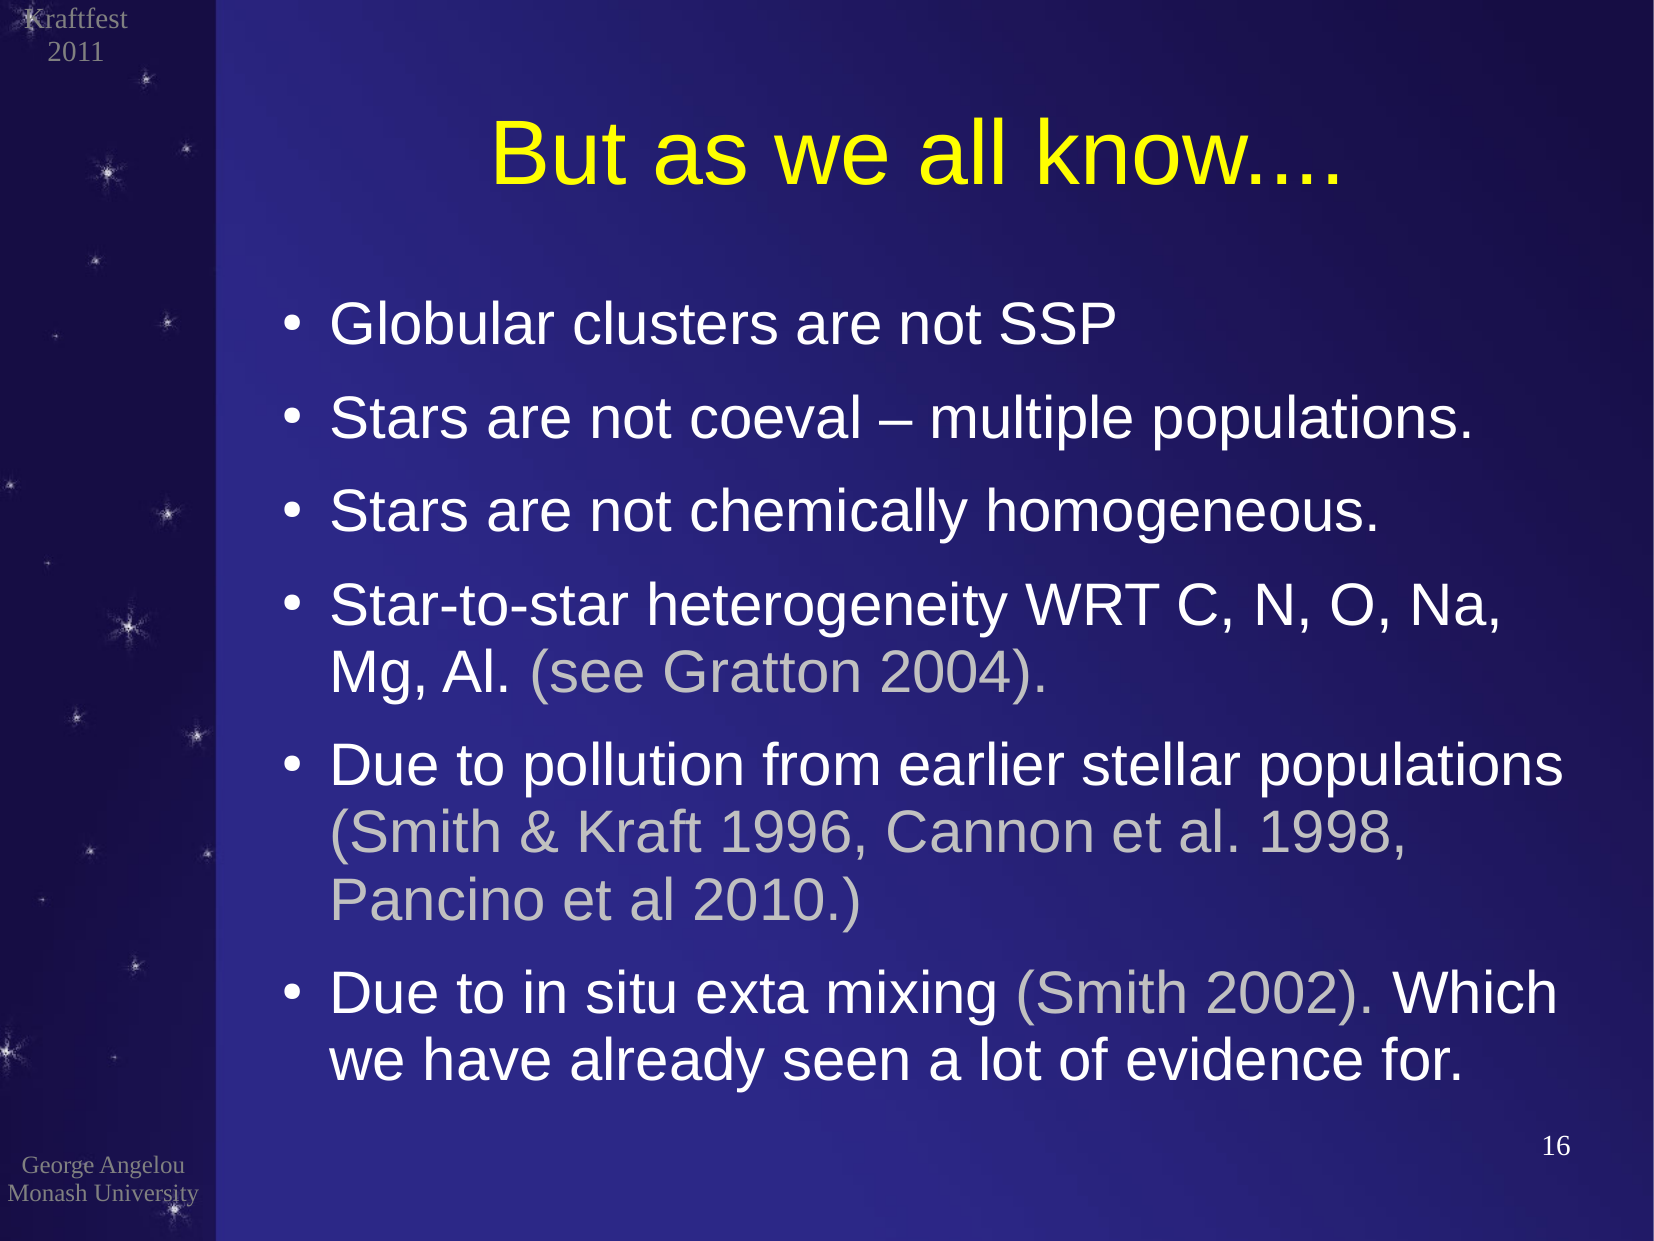

# But as we all know....
Globular clusters are not SSP
Stars are not coeval – multiple populations.
Stars are not chemically homogeneous.
Star-to-star heterogeneity WRT C, N, O, Na, Mg, Al. (see Gratton 2004).
Due to pollution from earlier stellar populations (Smith & Kraft 1996, Cannon et al. 1998, Pancino et al 2010.)
Due to in situ exta mixing (Smith 2002). Which we have already seen a lot of evidence for.
16